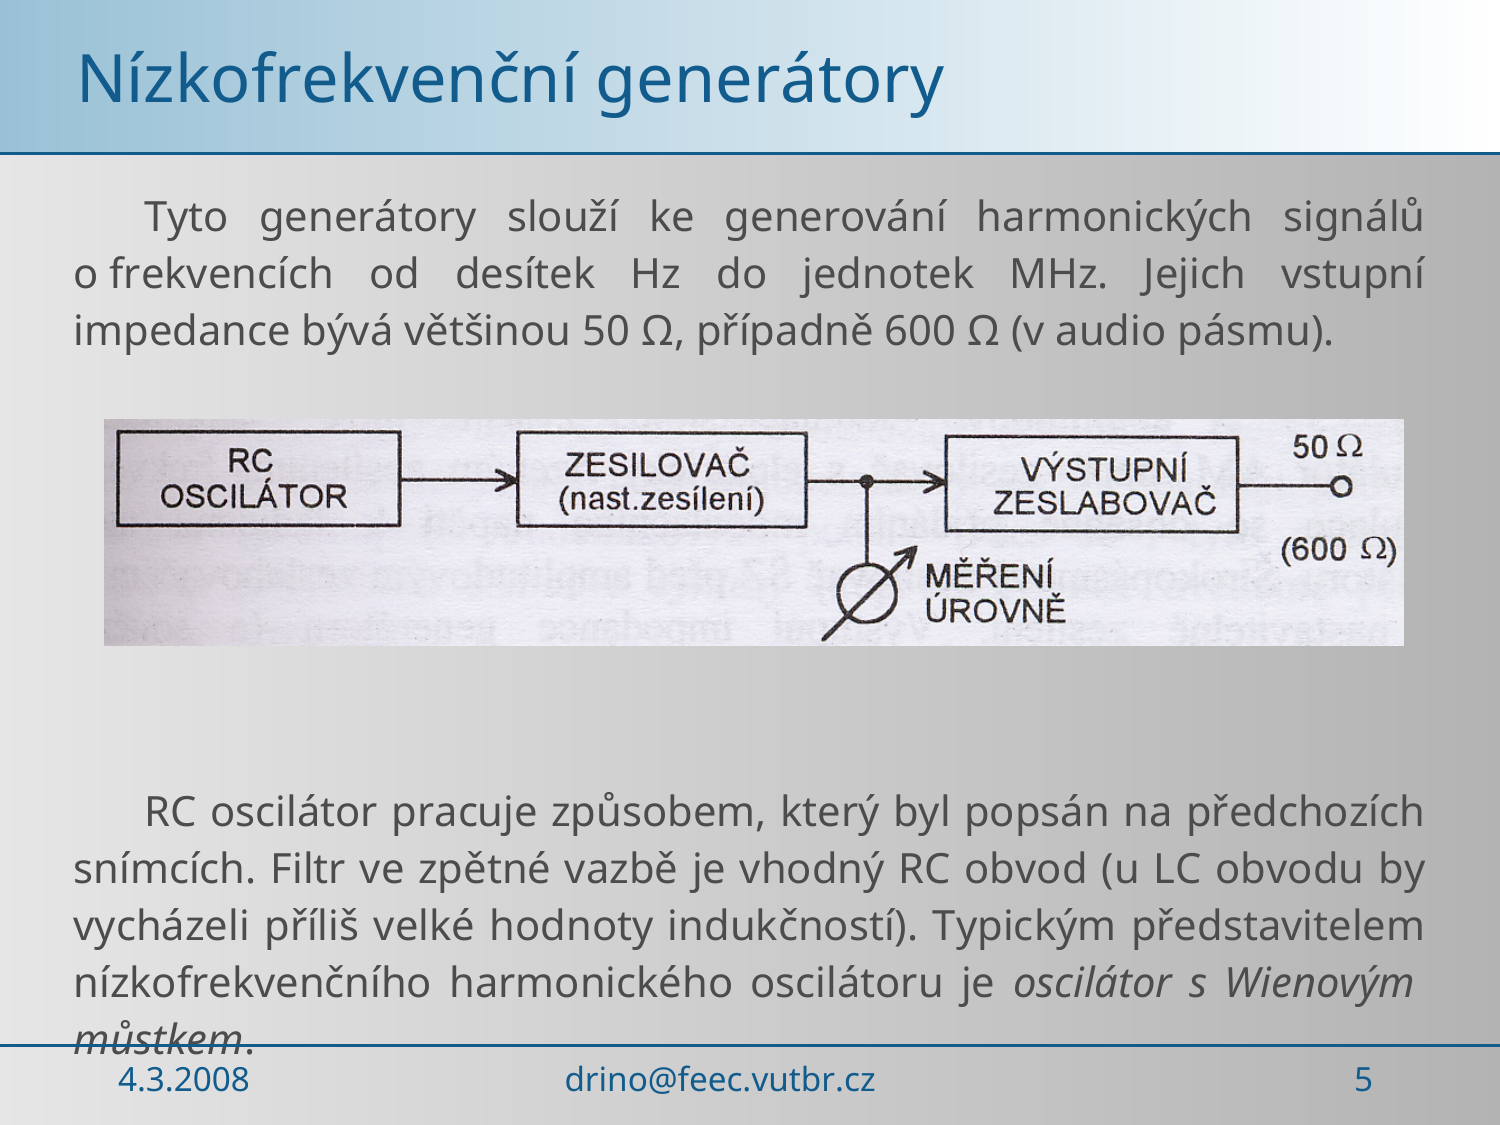

# Nízkofrekvenční generátory
Tyto generátory slouží ke generování harmonických signálů o frekvencích od desítek Hz do jednotek MHz. Jejich vstupní impedance bývá většinou 50 Ω, případně 600 Ω (v audio pásmu).
RC oscilátor pracuje způsobem, který byl popsán na předchozích snímcích. Filtr ve zpětné vazbě je vhodný RC obvod (u LC obvodu by vycházeli příliš velké hodnoty indukčností). Typickým představitelem nízkofrekvenčního harmonického oscilátoru je oscilátor s Wienovým  můstkem.
4.3.2008
drino@feec.vutbr.cz